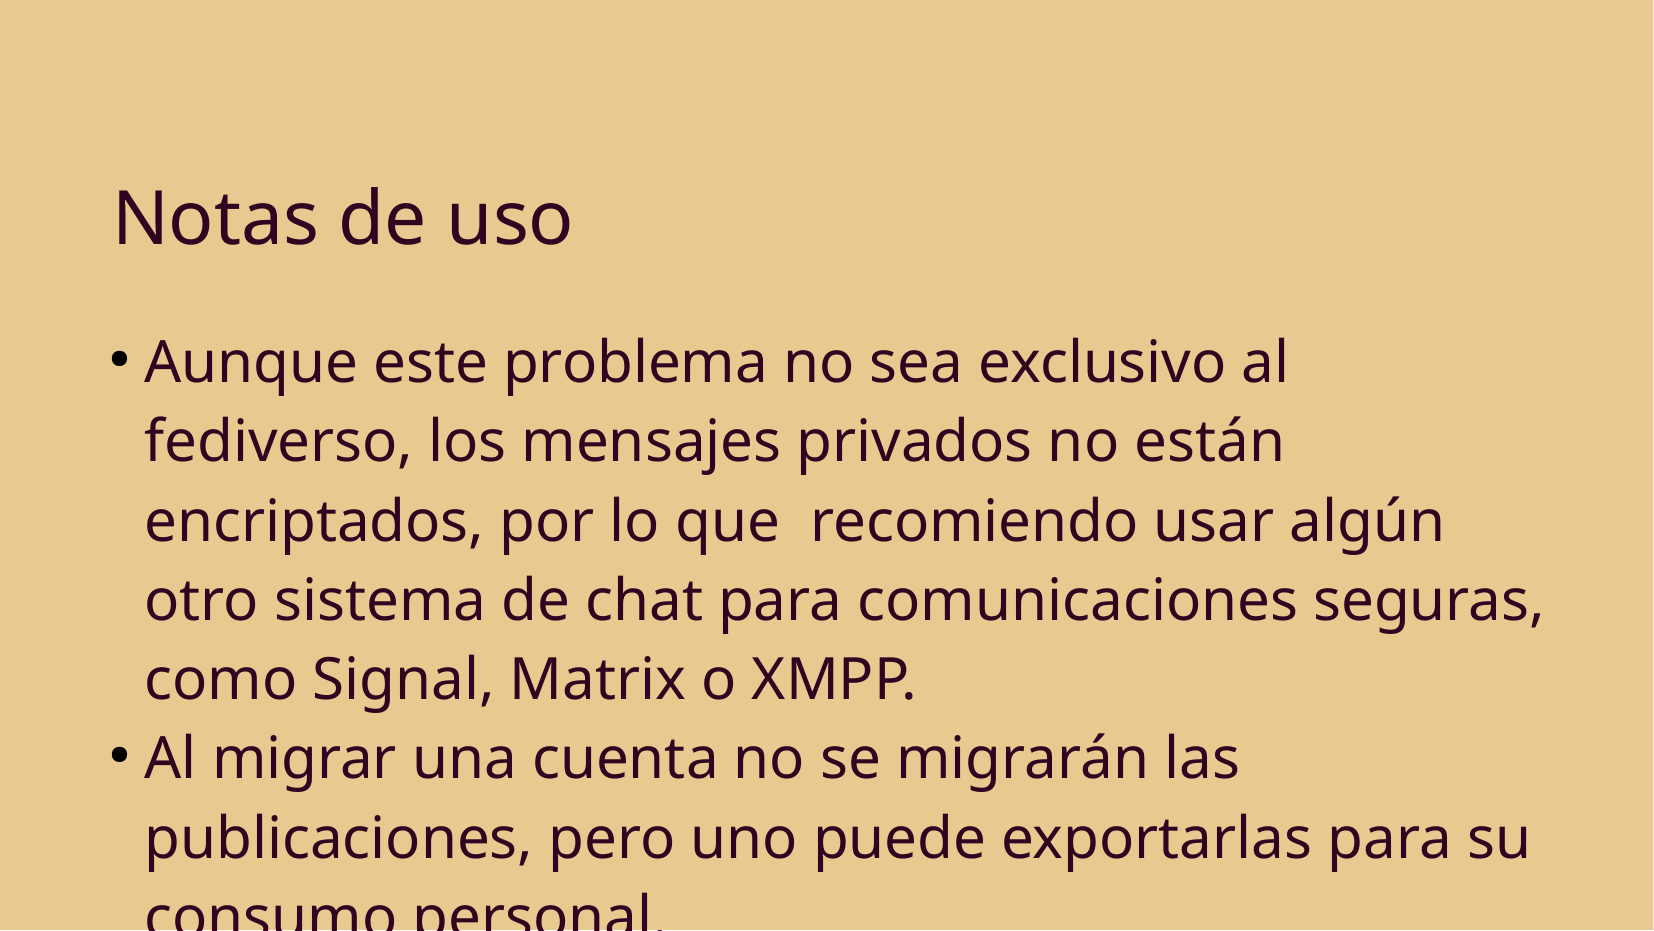

Notas de uso
Aunque este problema no sea exclusivo al fediverso, los mensajes privados no están encriptados, por lo que recomiendo usar algún otro sistema de chat para comunicaciones seguras, como Signal, Matrix o XMPP.
Al migrar una cuenta no se migrarán las publicaciones, pero uno puede exportarlas para su consumo personal.